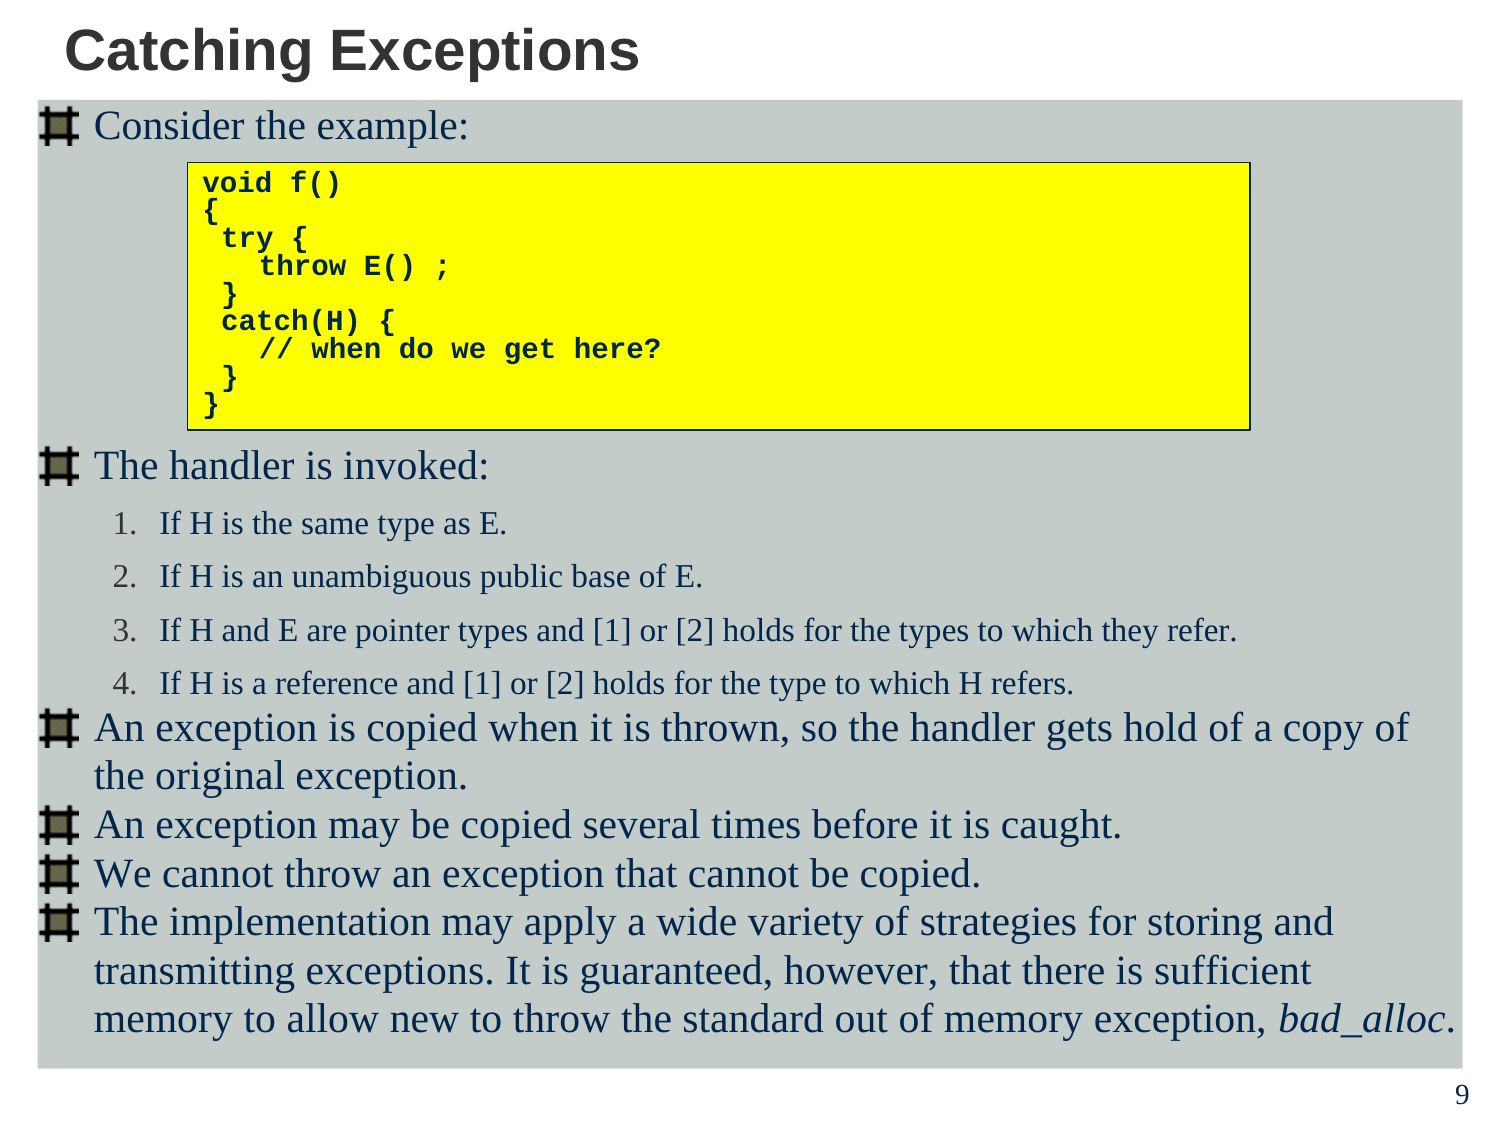

# Catching Exceptions
Consider the example:
The handler is invoked:
If H is the same type as E.
If H is an unambiguous public base of E.
If H and E are pointer types and [1] or [2] holds for the types to which they refer.
If H is a reference and [1] or [2] holds for the type to which H refers.
An exception is copied when it is thrown, so the handler gets hold of a copy of the original exception.
An exception may be copied several times before it is caught.
We cannot throw an exception that cannot be copied.
The implementation may apply a wide variety of strategies for storing and transmitting exceptions. It is guaranteed, however, that there is sufficient memory to allow new to throw the standard out of memory exception, bad_alloc.
void f()
{
	try {
		throw E() ;
	}
	catch(H) {
		// when do we get here?
	}
}